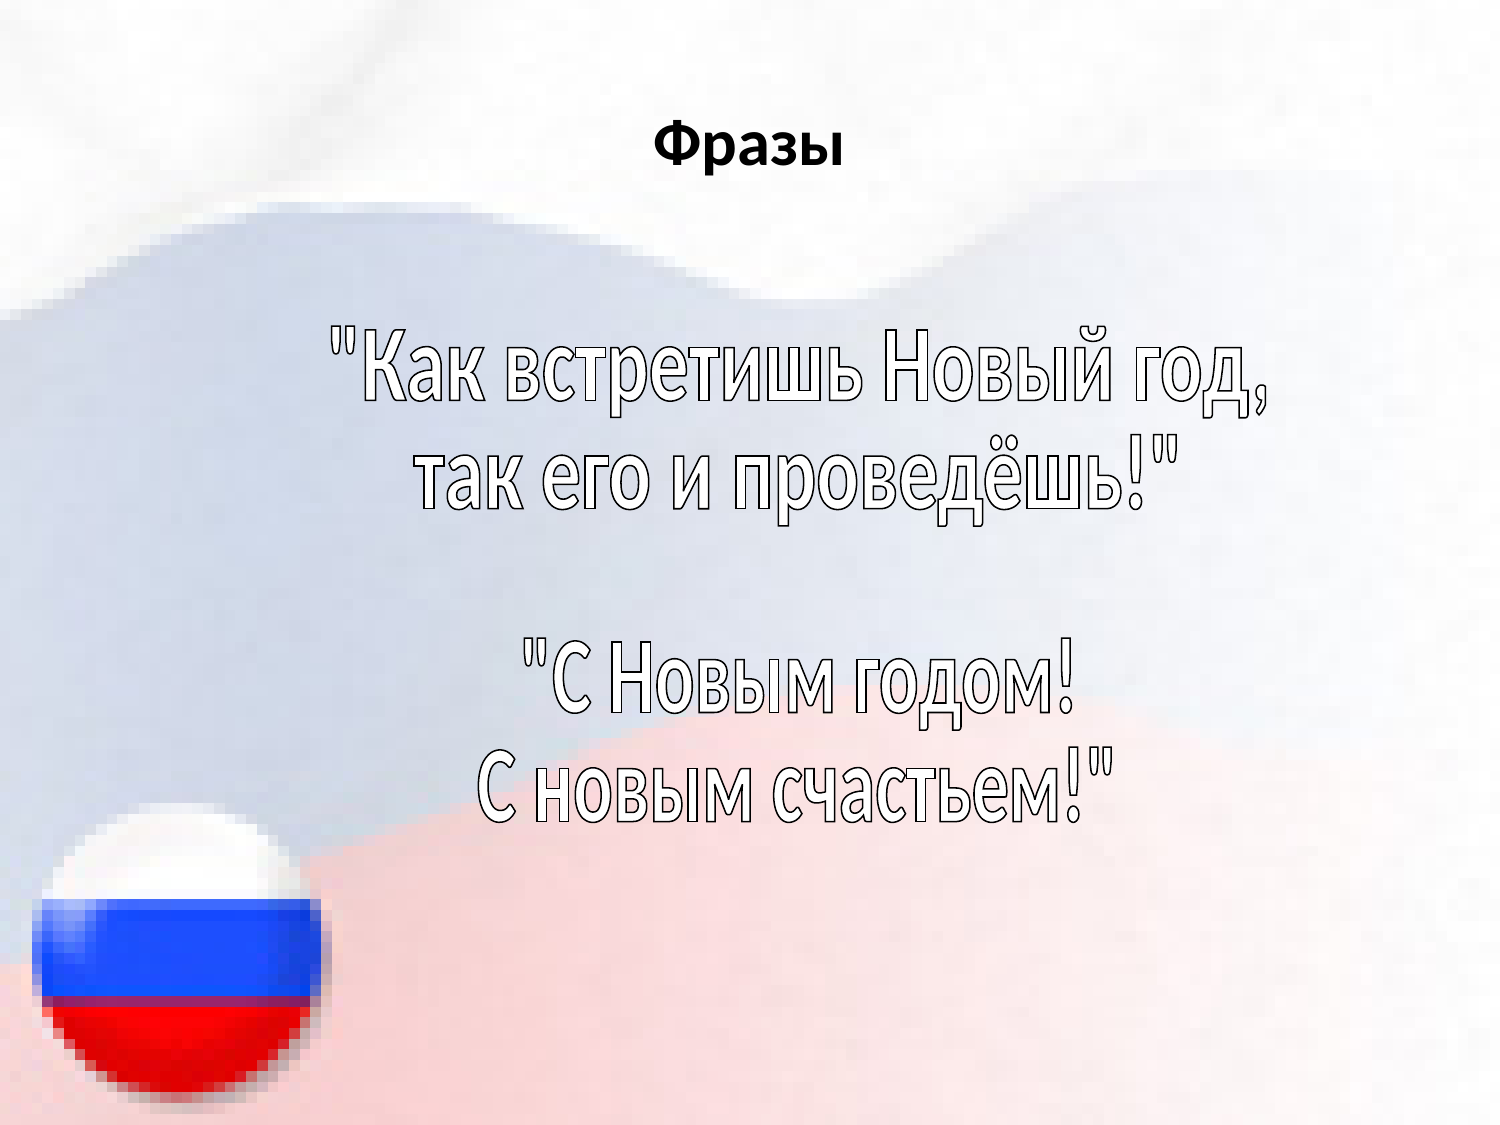

# Фразы
"Как встретишь Новый год,
так его и проведёшь!"
"С Новым годом!
С новым счастьем!"